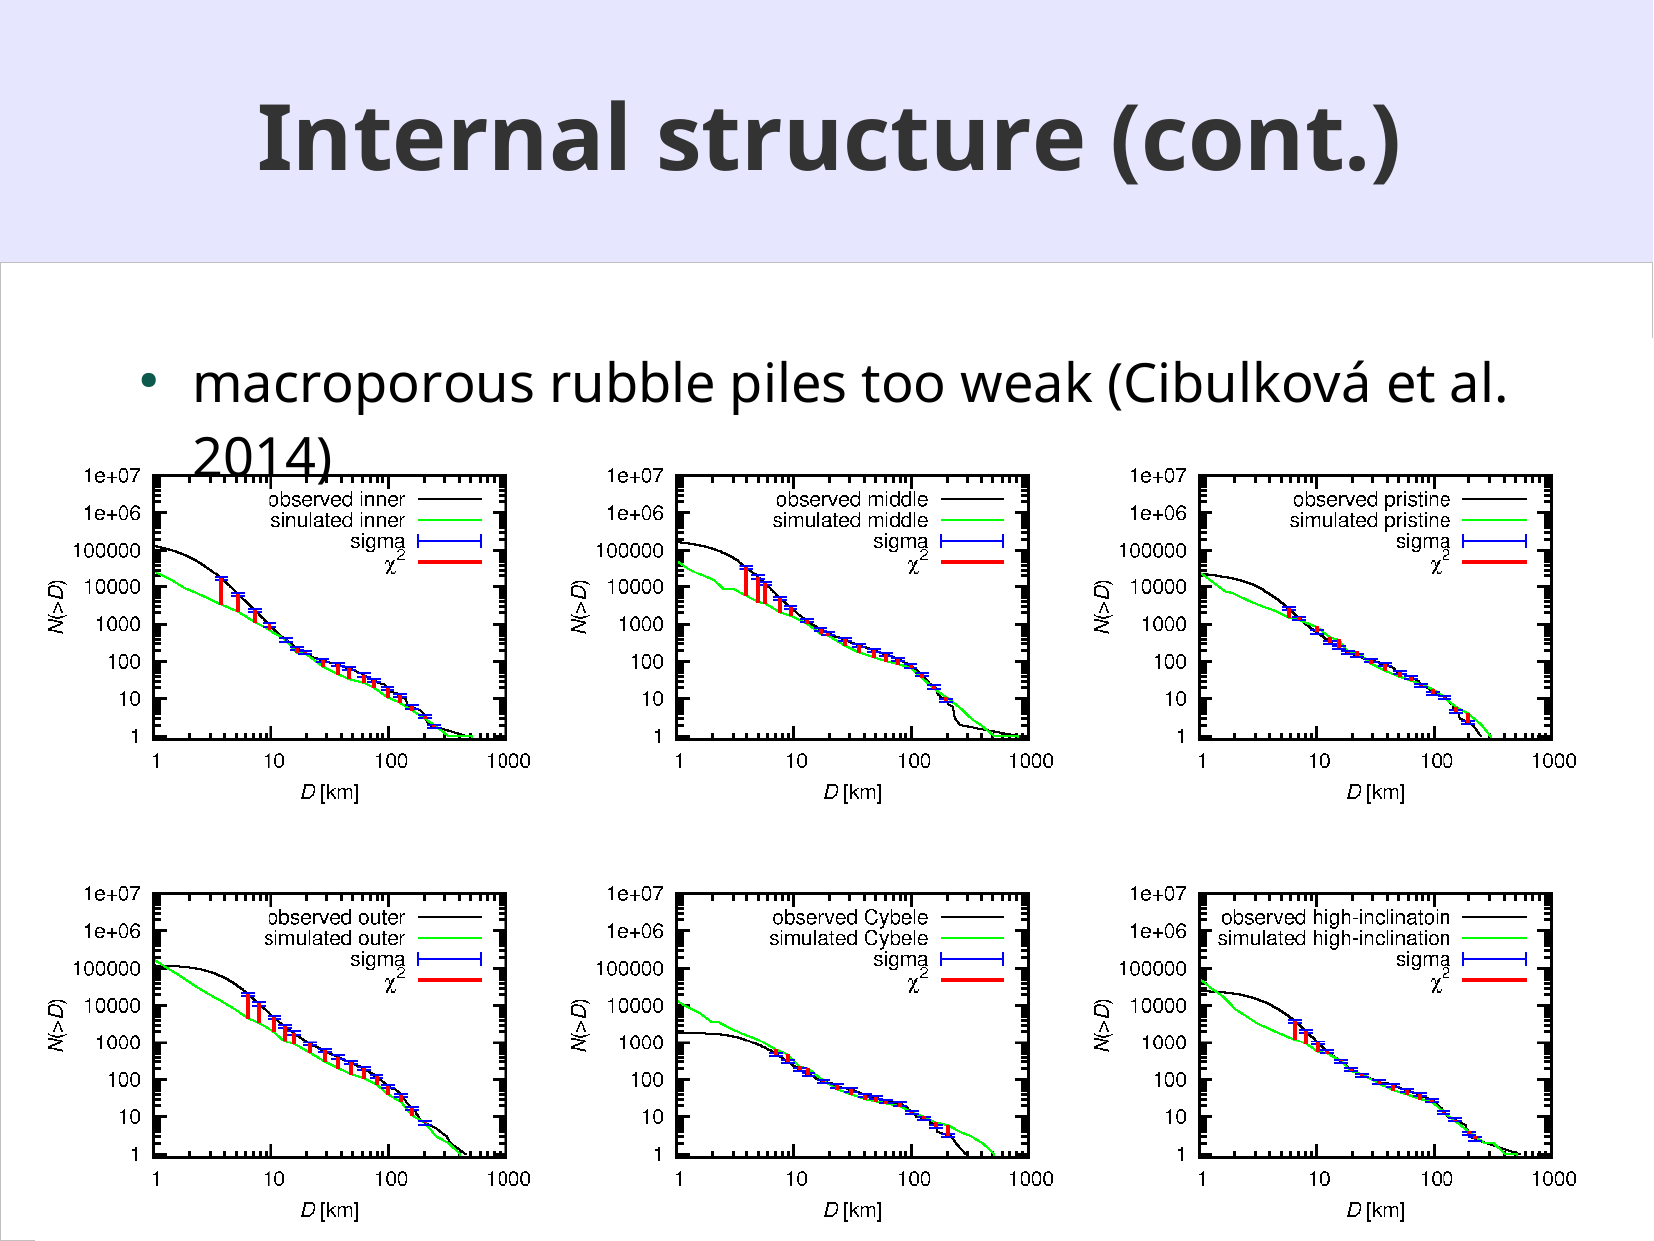

# Internal structure (cont.)
macroporous rubble piles too weak (Cibulková et al. 2014)